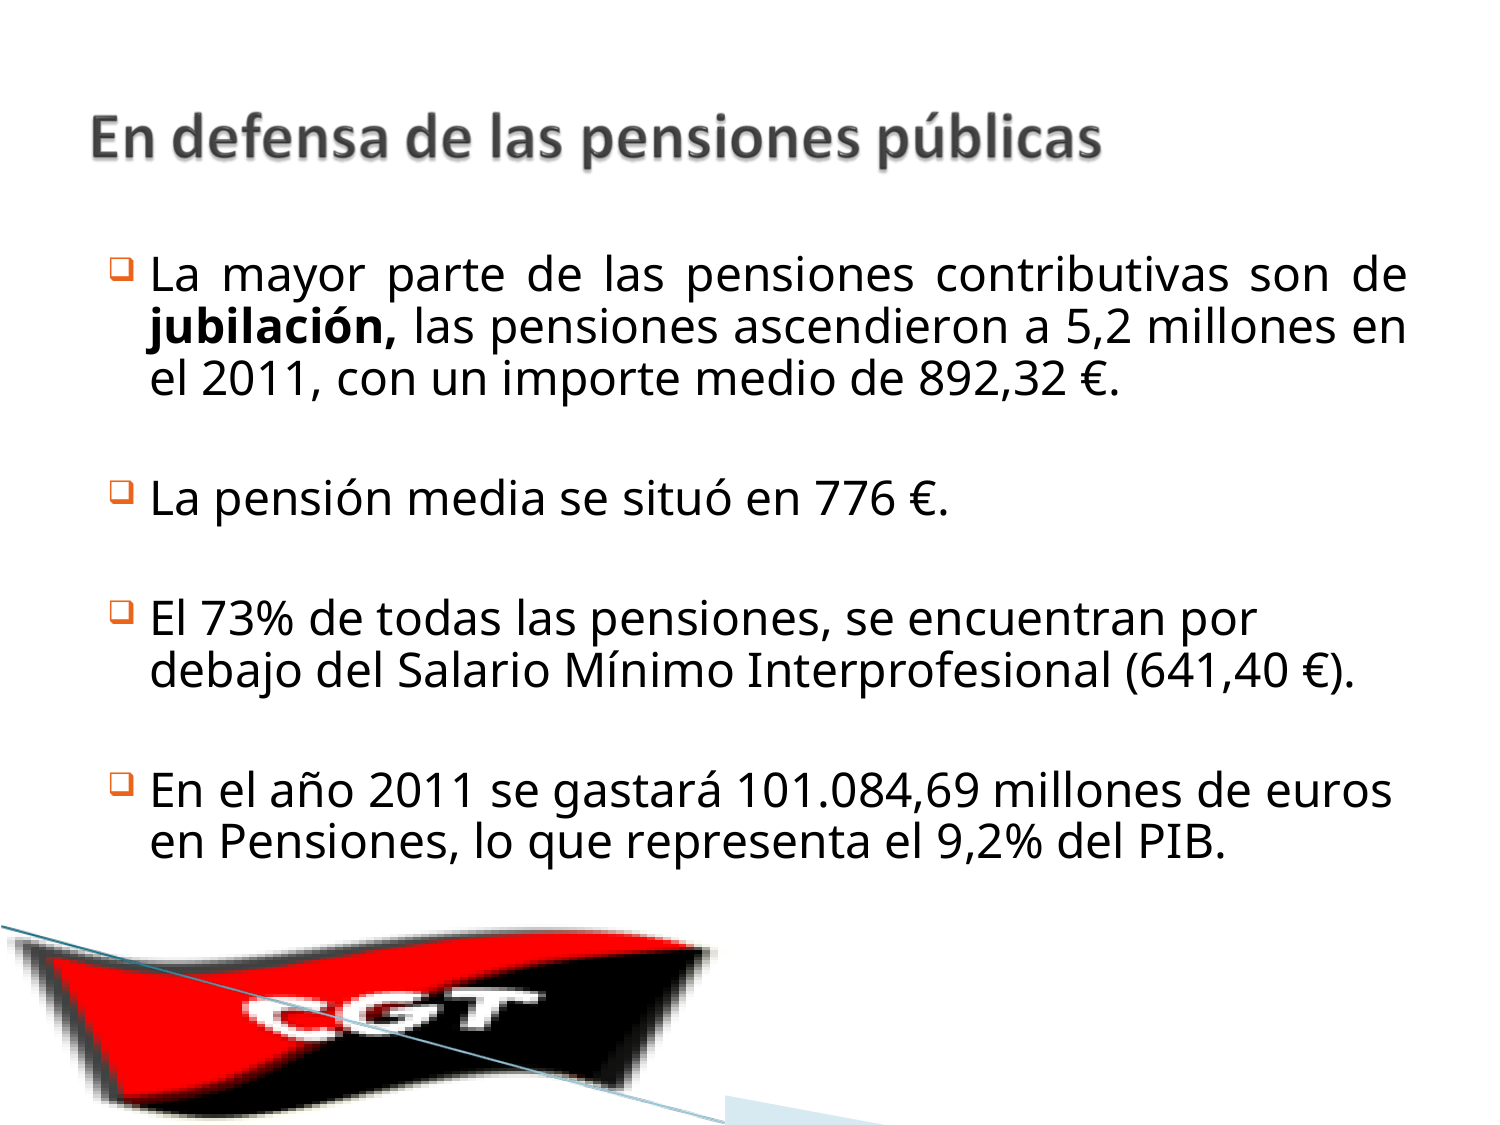

La mayor parte de las pensiones contributivas son de jubilación, las pensiones ascendieron a 5,2 millones en el 2011, con un importe medio de 892,32 €.
La pensión media se situó en 776 €.
El 73% de todas las pensiones, se encuentran por debajo del Salario Mínimo Interprofesional (641,40 €).
En el año 2011 se gastará 101.084,69 millones de euros en Pensiones, lo que representa el 9,2% del PIB.